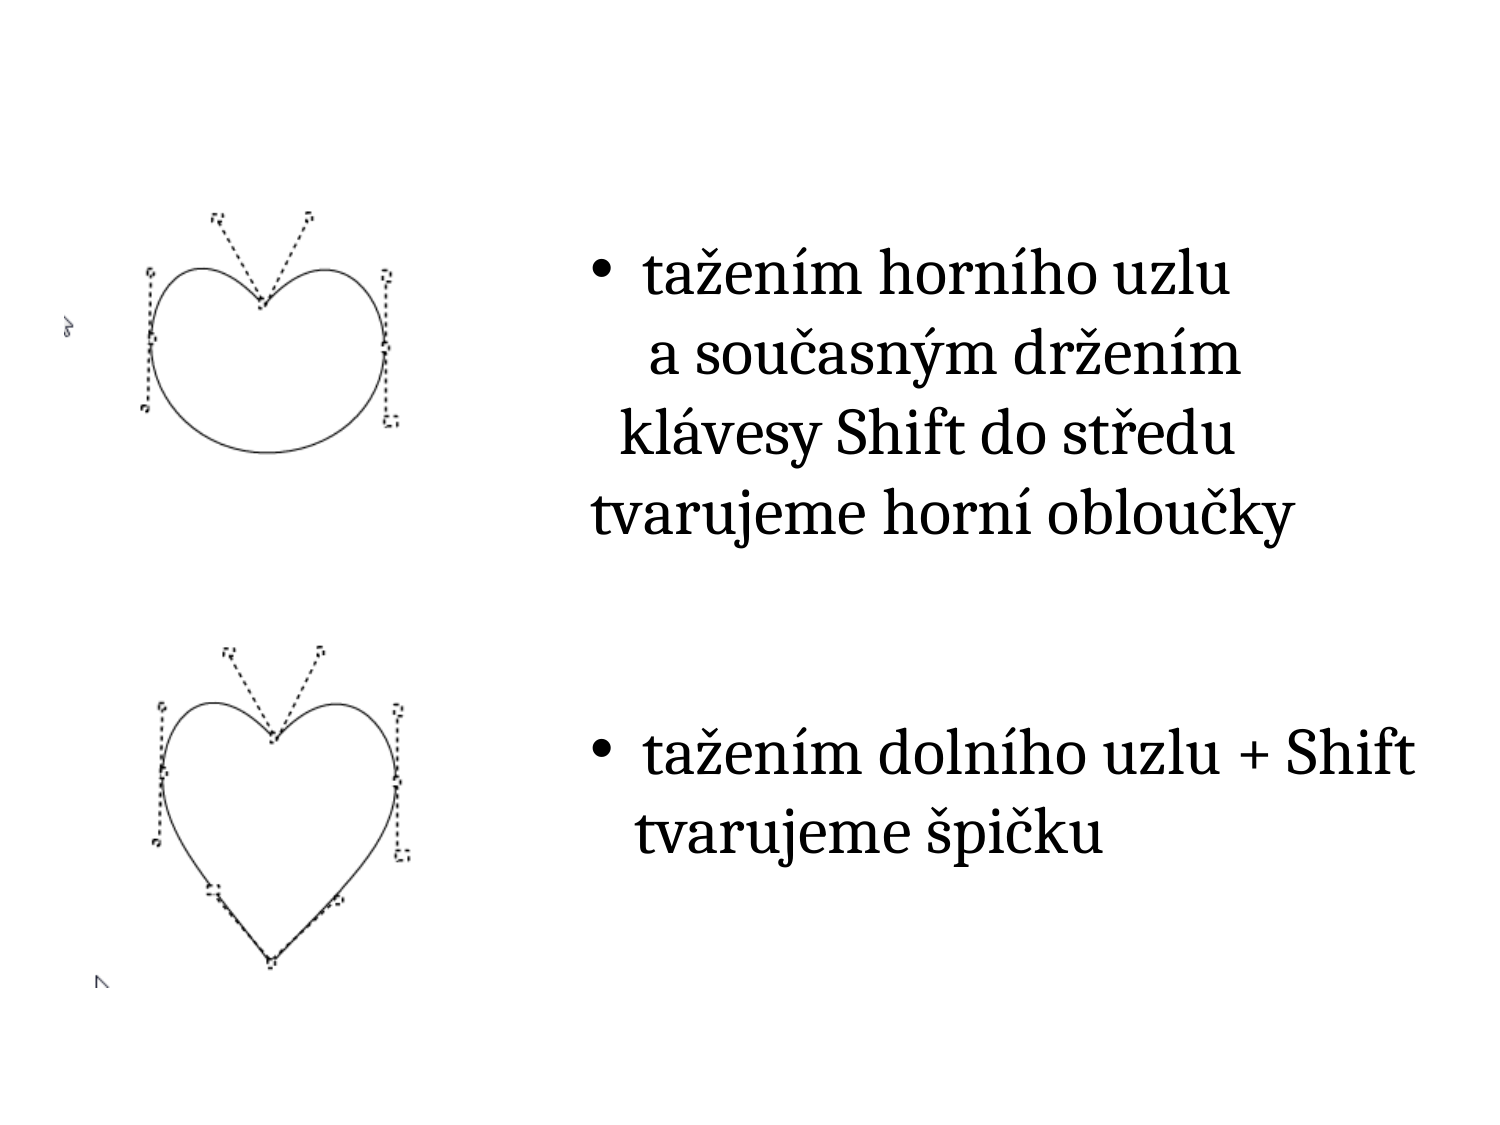

tažením horního uzlu
 a současným držením klávesy Shift do středu tvarujeme horní obloučky
 tažením dolního uzlu + Shift tvarujeme špičku